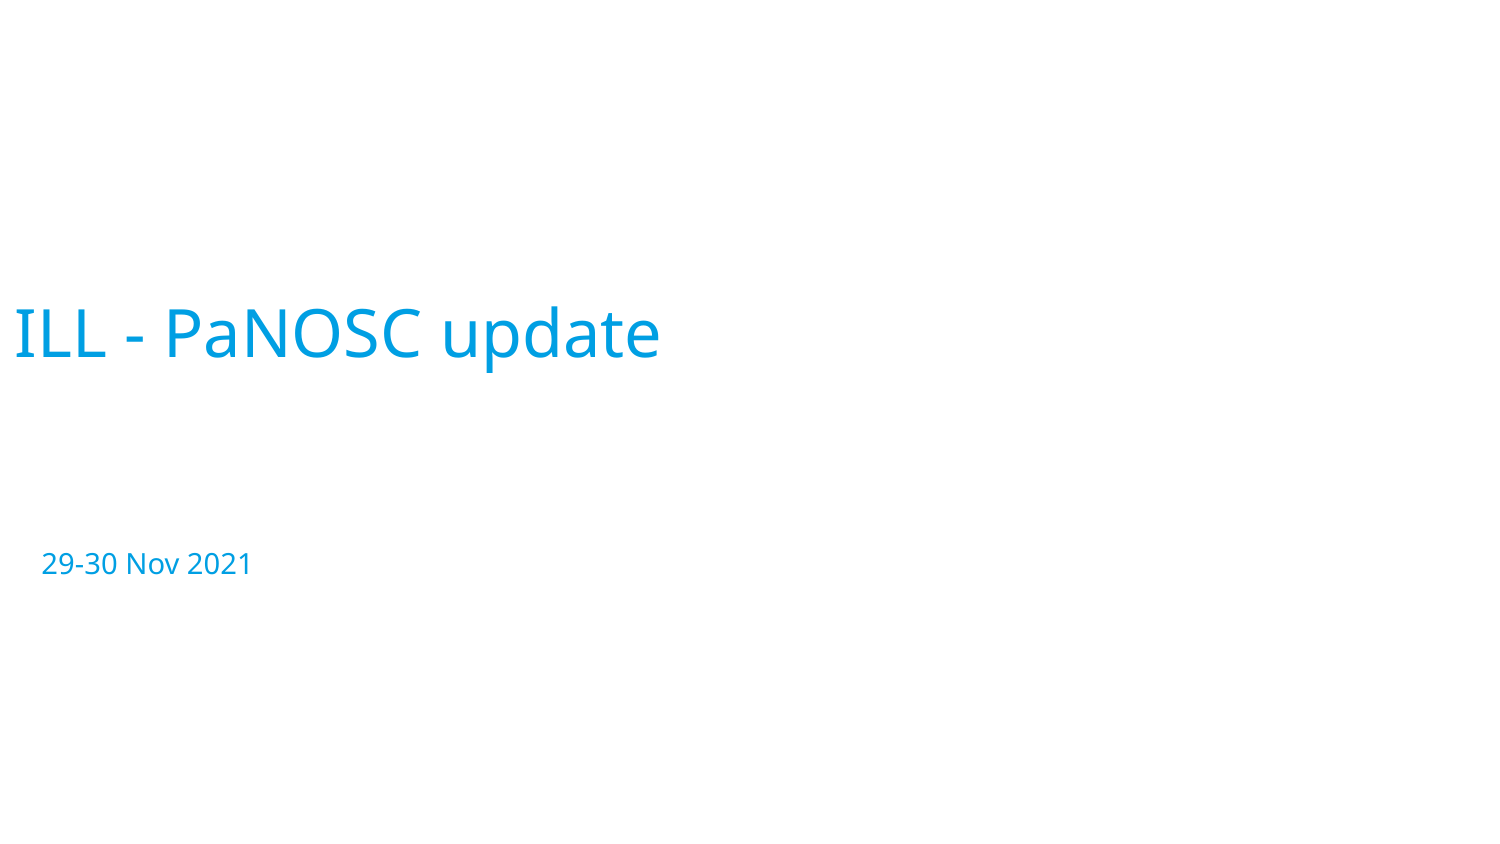

ILL - PaNOSC update
# 29-30 Nov 2021